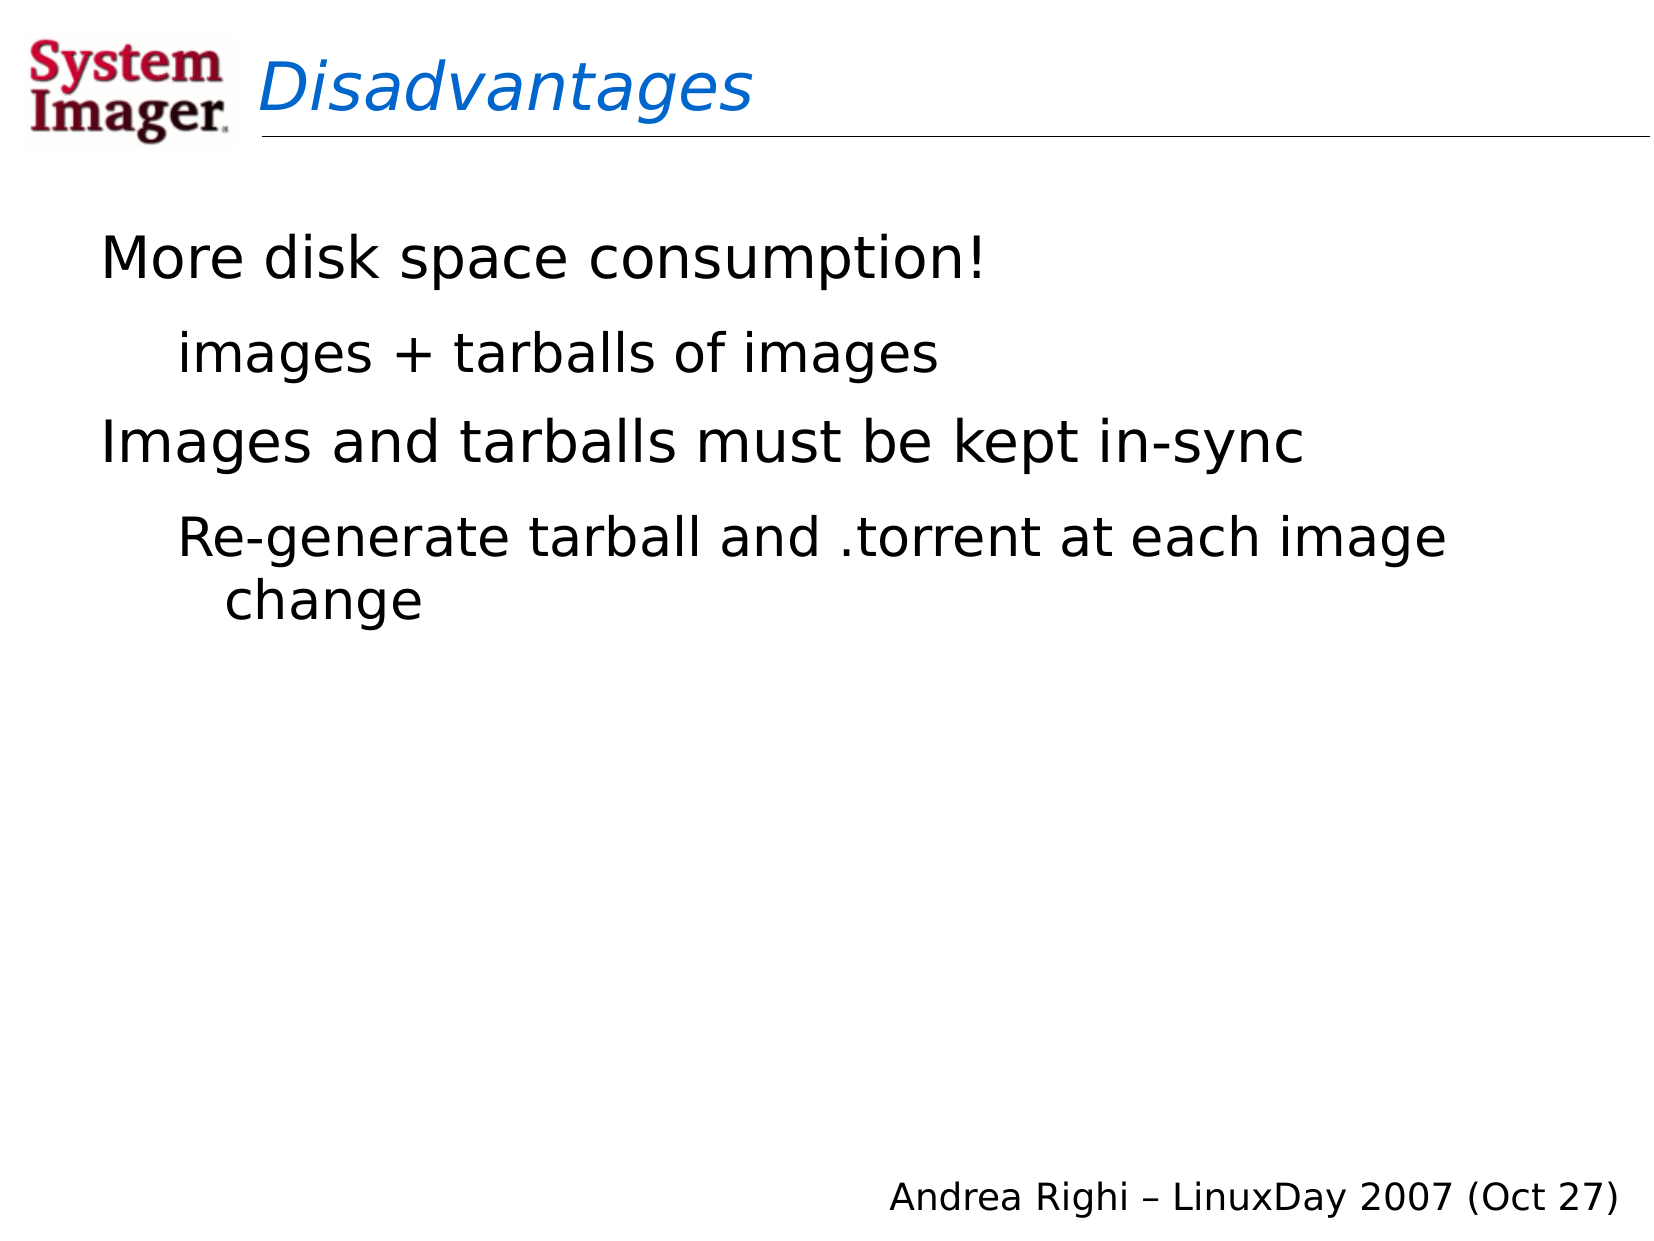

# Disadvantages
More disk space consumption!
images + tarballs of images
Images and tarballs must be kept in-sync
Re-generate tarball and .torrent at each image change